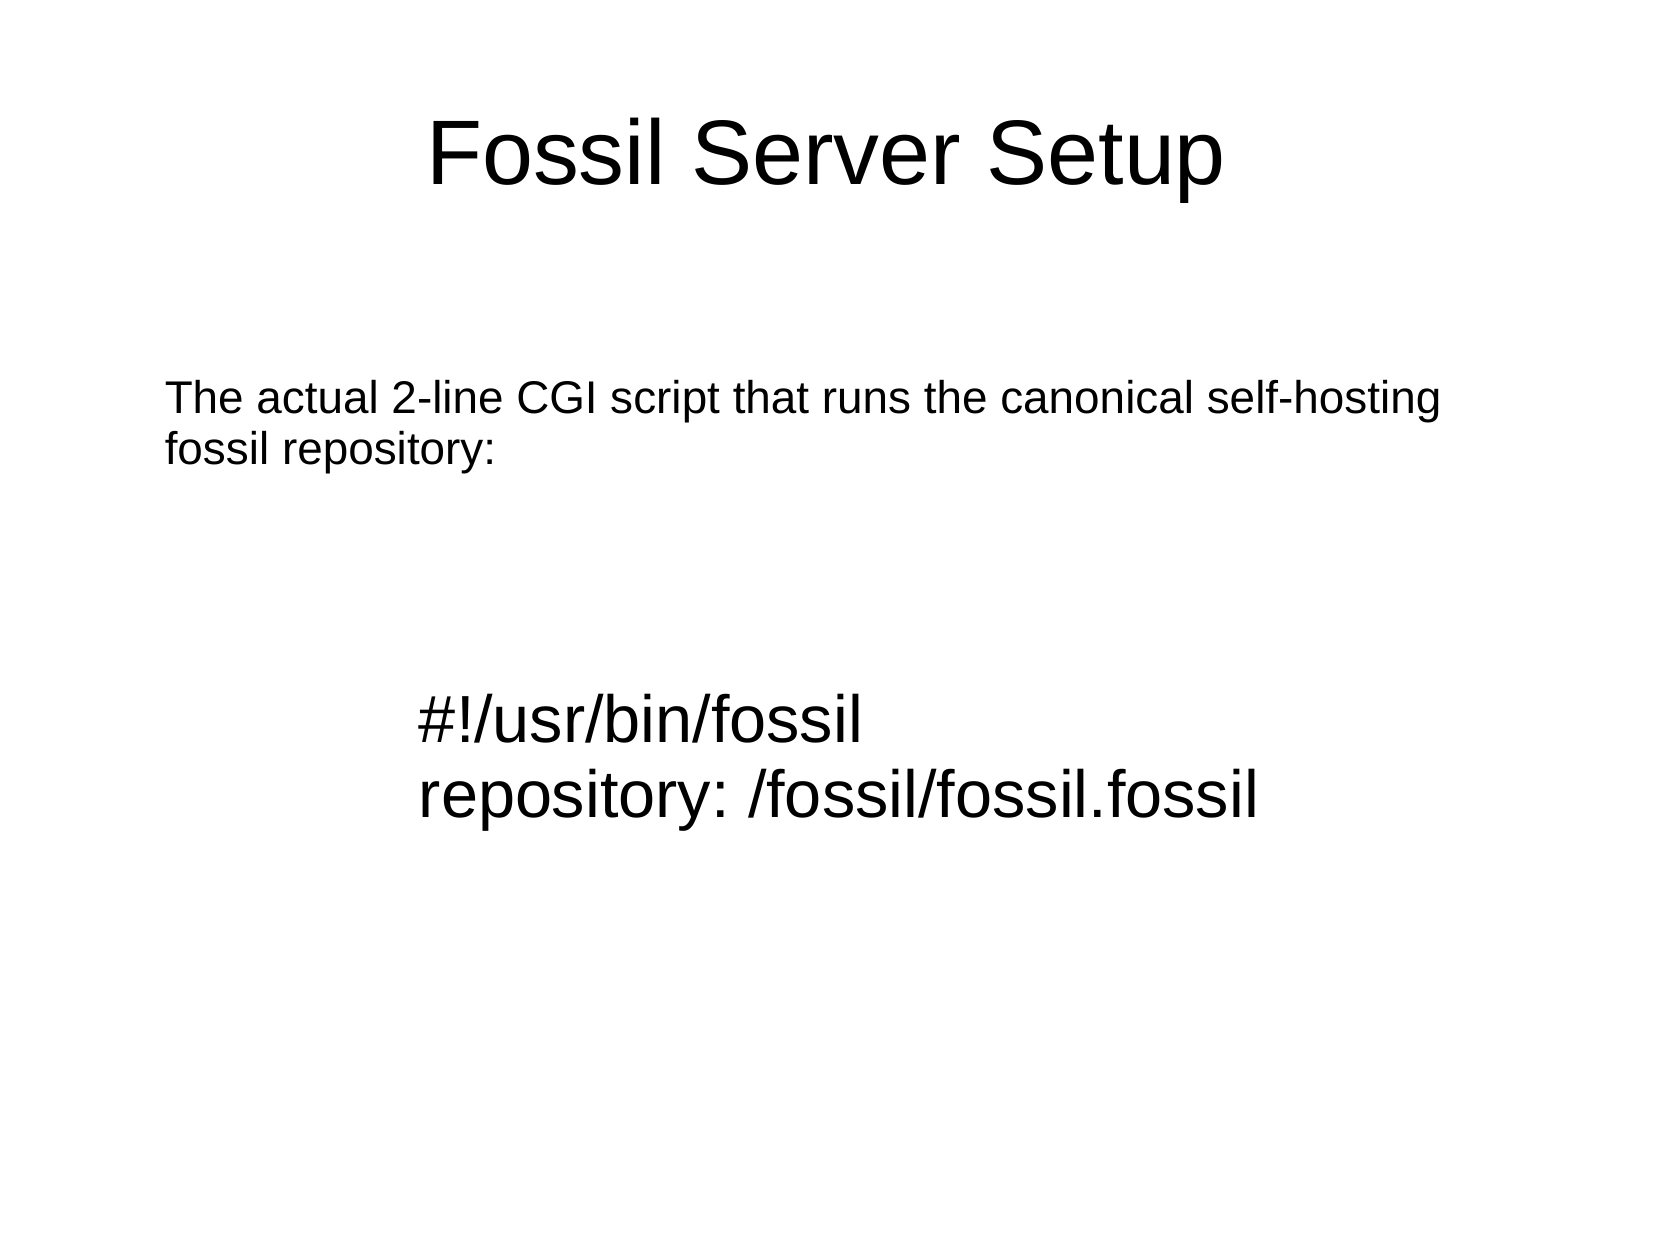

# Fossil Server Setup
The actual 2-line CGI script that runs the canonical self-hosting
fossil repository:
#!/usr/bin/fossil
repository: /fossil/fossil.fossil